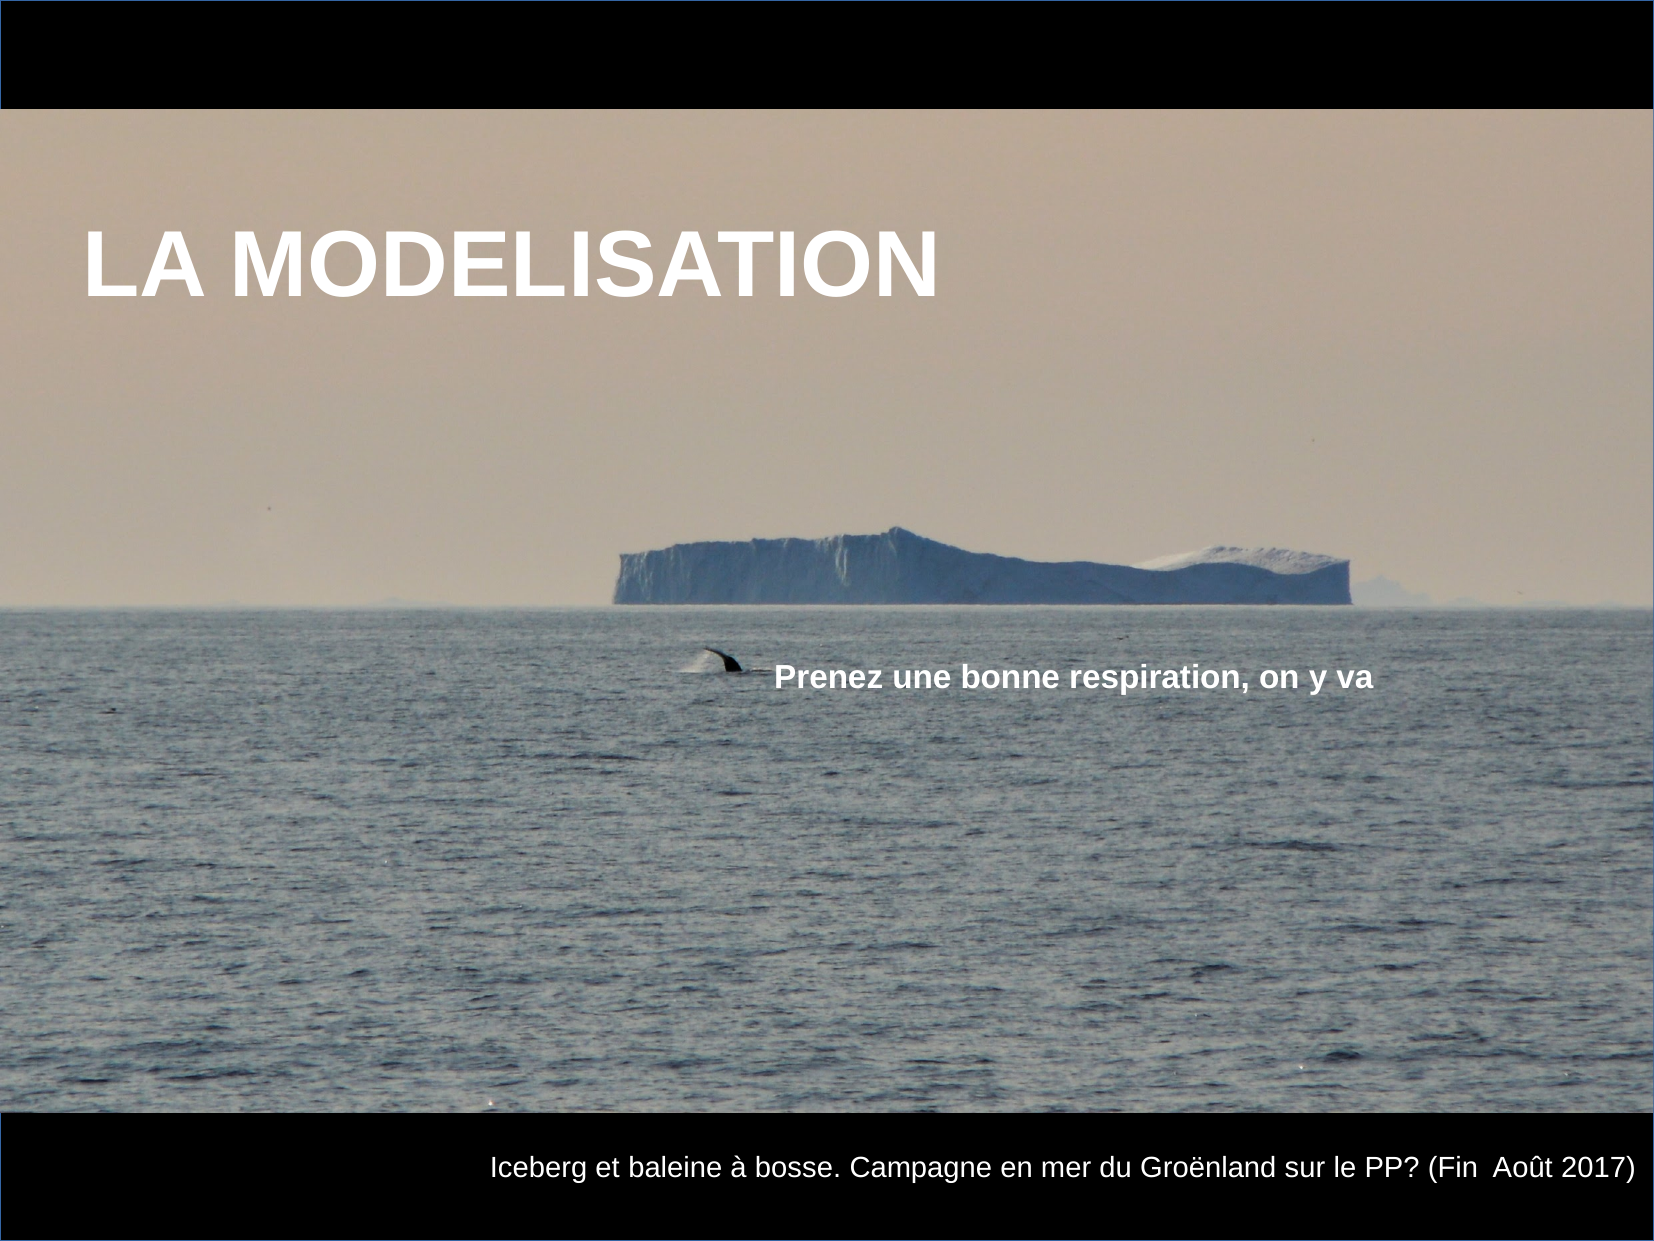

LA MODELISATION
Prenez une bonne respiration, on y va
Iceberg et baleine à bosse. Campagne en mer du Groënland sur le PP? (Fin Août 2017)